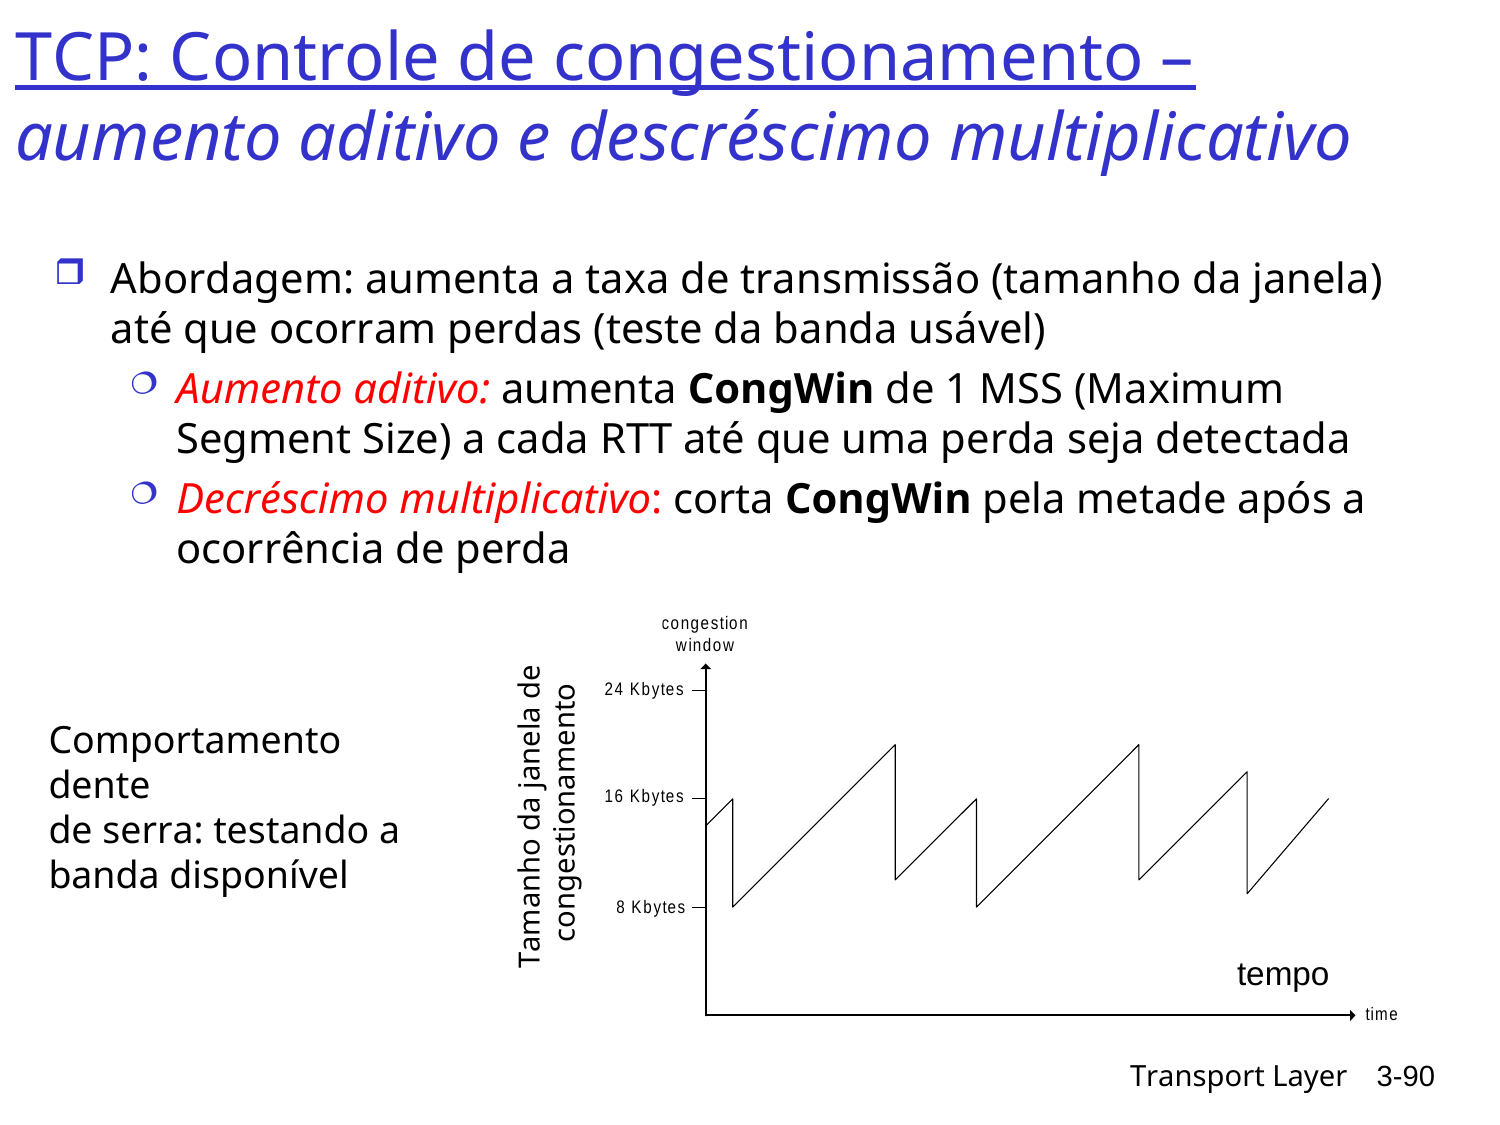

# TCP: Controle de congestionamento – aumento aditivo e descréscimo multiplicativo
Abordagem: aumenta a taxa de transmissão (tamanho da janela) até que ocorram perdas (teste da banda usável)
Aumento aditivo: aumenta CongWin de 1 MSS (Maximum Segment Size) a cada RTT até que uma perda seja detectada
Decréscimo multiplicativo: corta CongWin pela metade após a ocorrência de perda
Comportamento dente
de serra: testando a banda disponível
Tamanho da janela de
congestionamento
tempo
Transport Layer